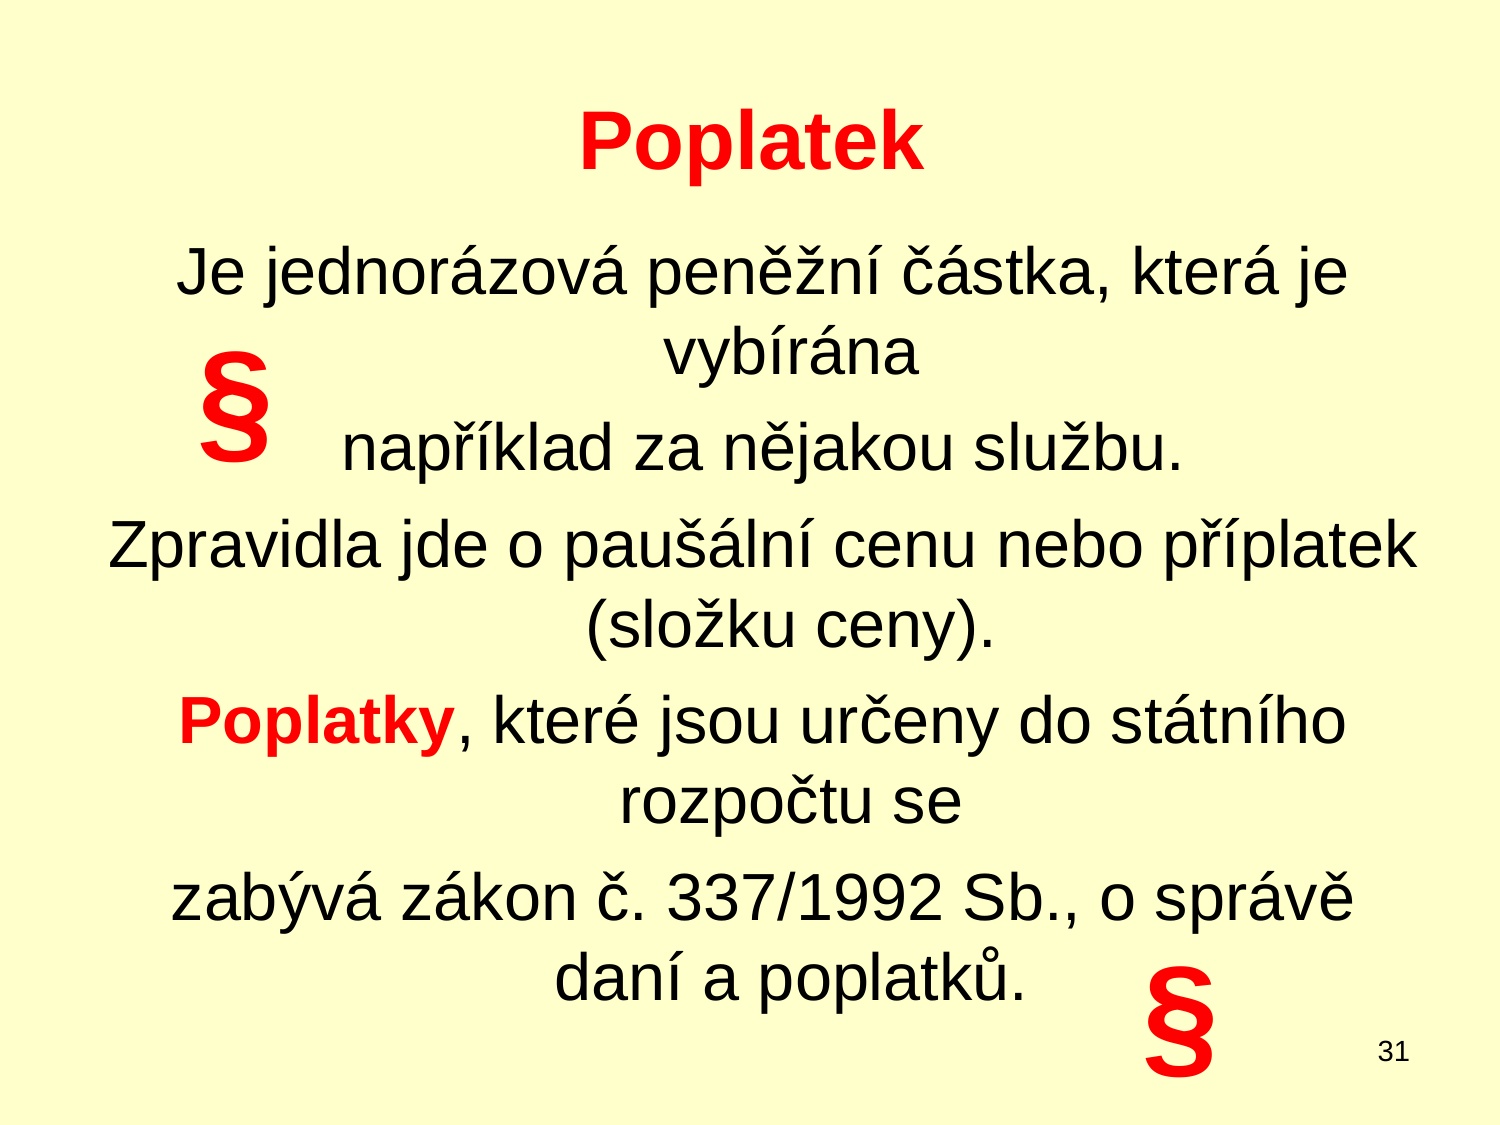

# Poplatek
Je jednorázová peněžní částka, která je vybírána
například za nějakou službu.
Zpravidla jde o paušální cenu nebo příplatek (složku ceny).
Poplatky, které jsou určeny do státního rozpočtu se
zabývá zákon č. 337/1992 Sb., o správě daní a poplatků.
§
§